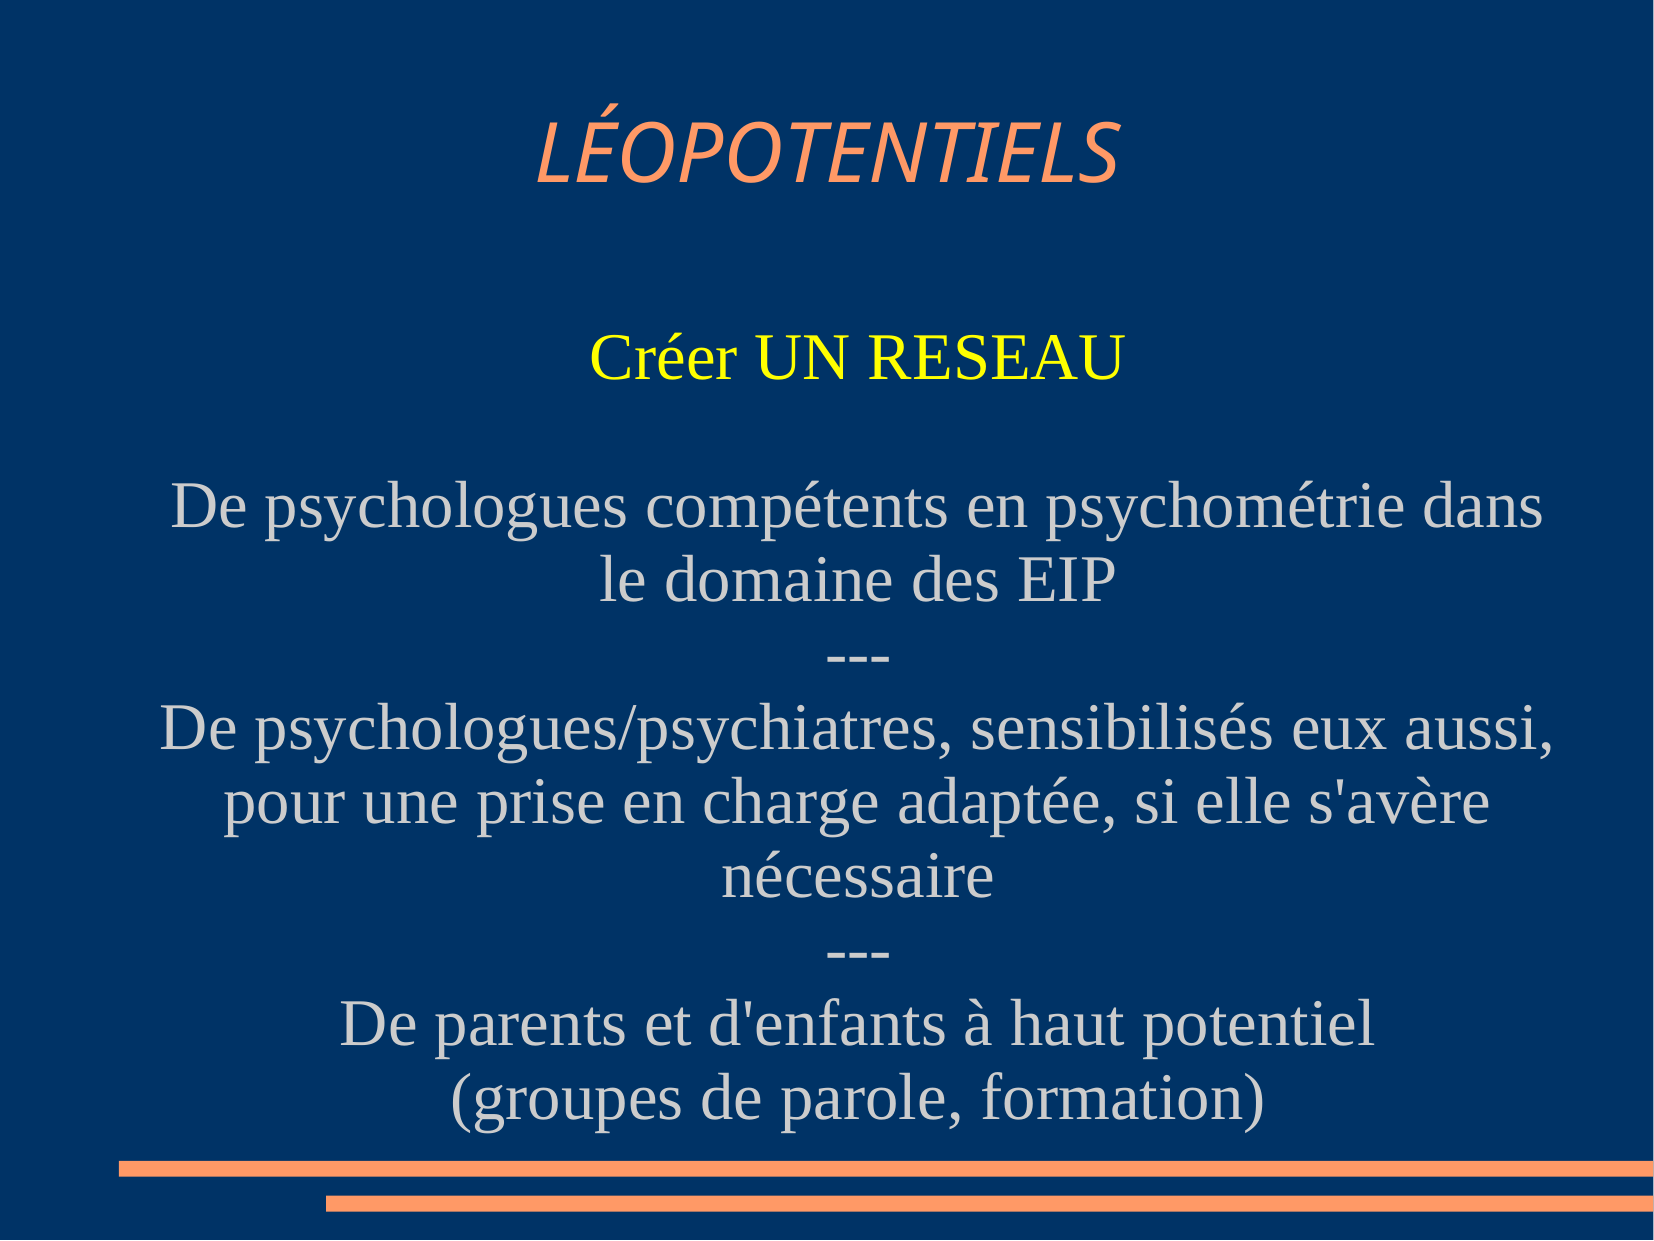

# LÉOPOTENTIELS
Créer UN RESEAU
De psychologues compétents en psychométrie dans le domaine des EIP
---
De psychologues/psychiatres, sensibilisés eux aussi, pour une prise en charge adaptée, si elle s'avère nécessaire
---
De parents et d'enfants à haut potentiel
(groupes de parole, formation)